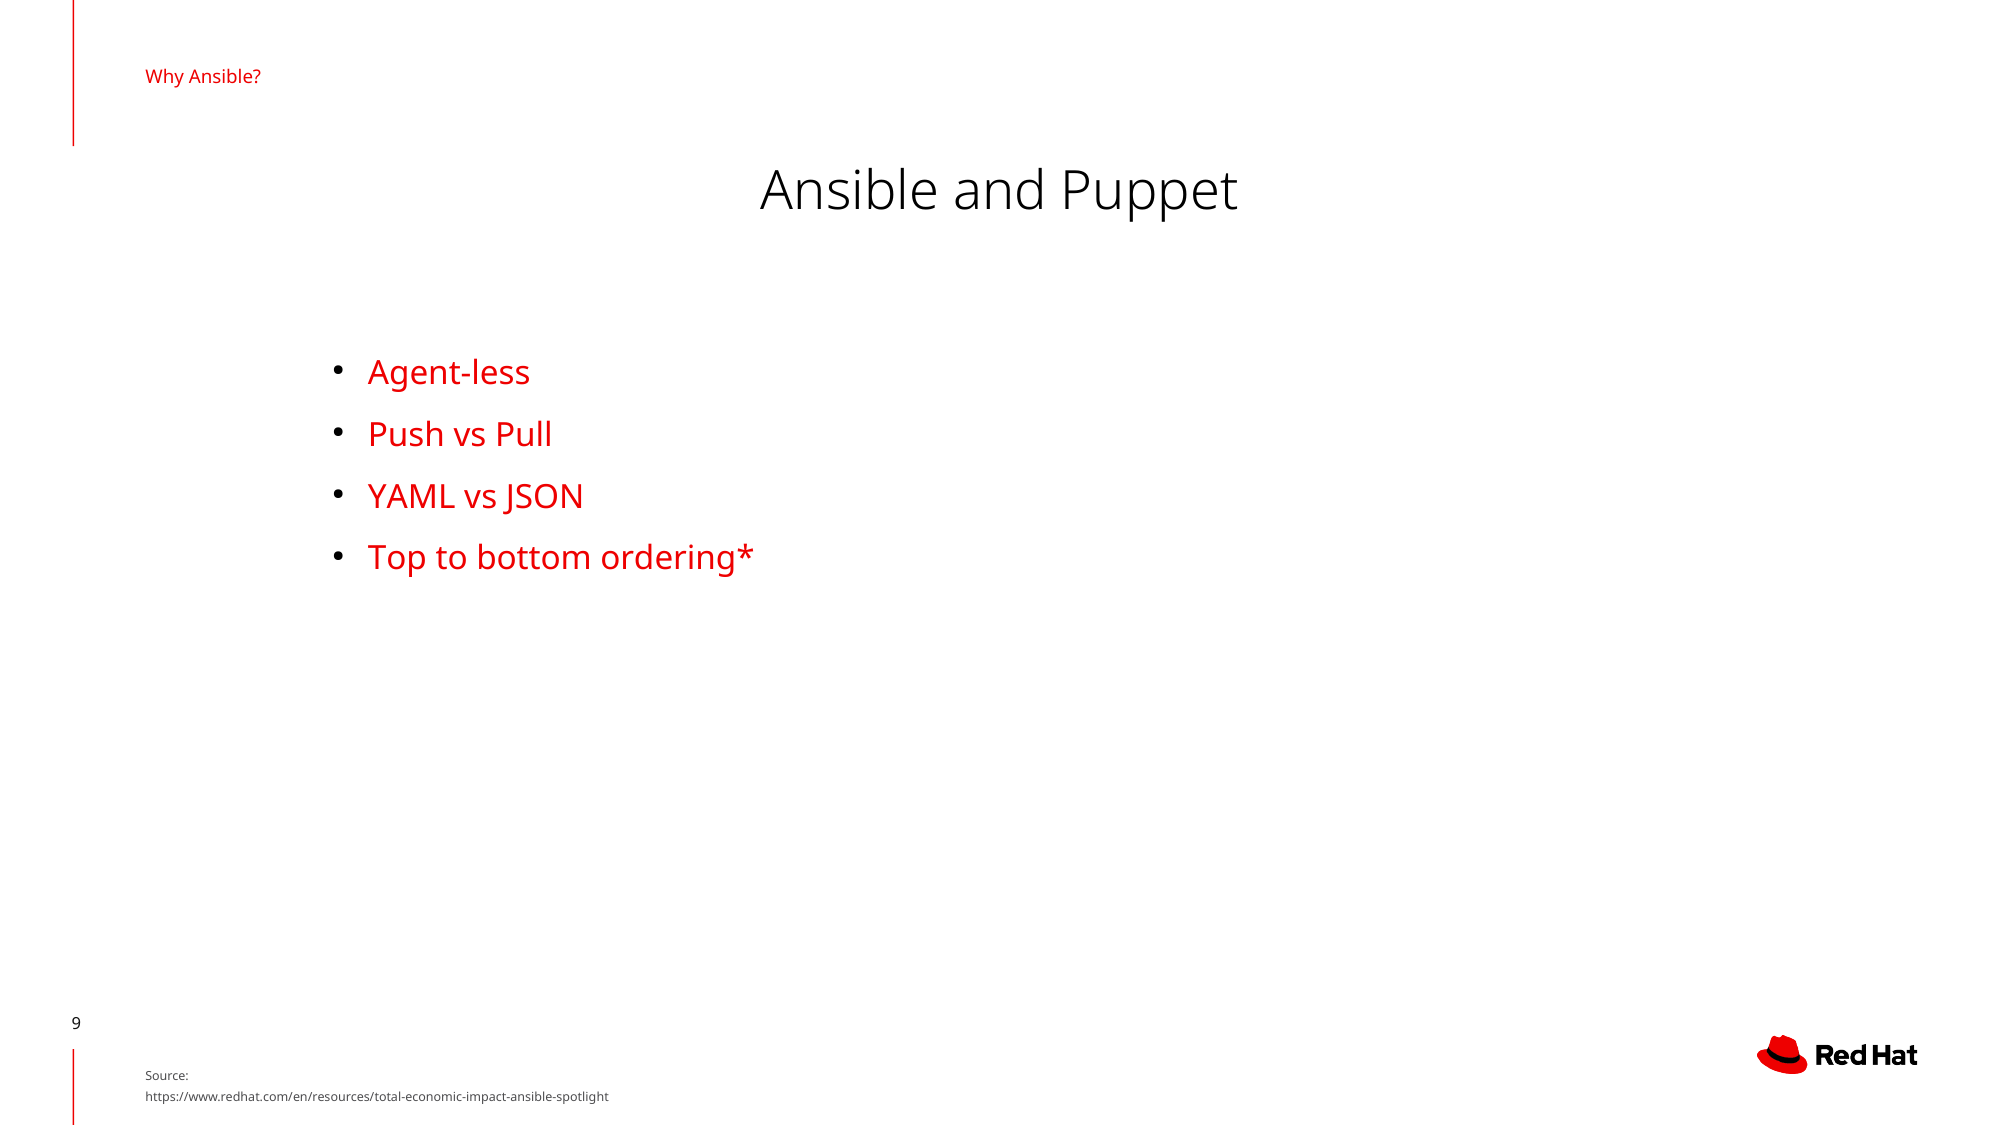

Why Ansible?
# Ansible and Puppet
Agent-less
Push vs Pull
YAML vs JSON
Top to bottom ordering*
9
Source:
https://www.redhat.com/en/resources/total-economic-impact-ansible-spotlight